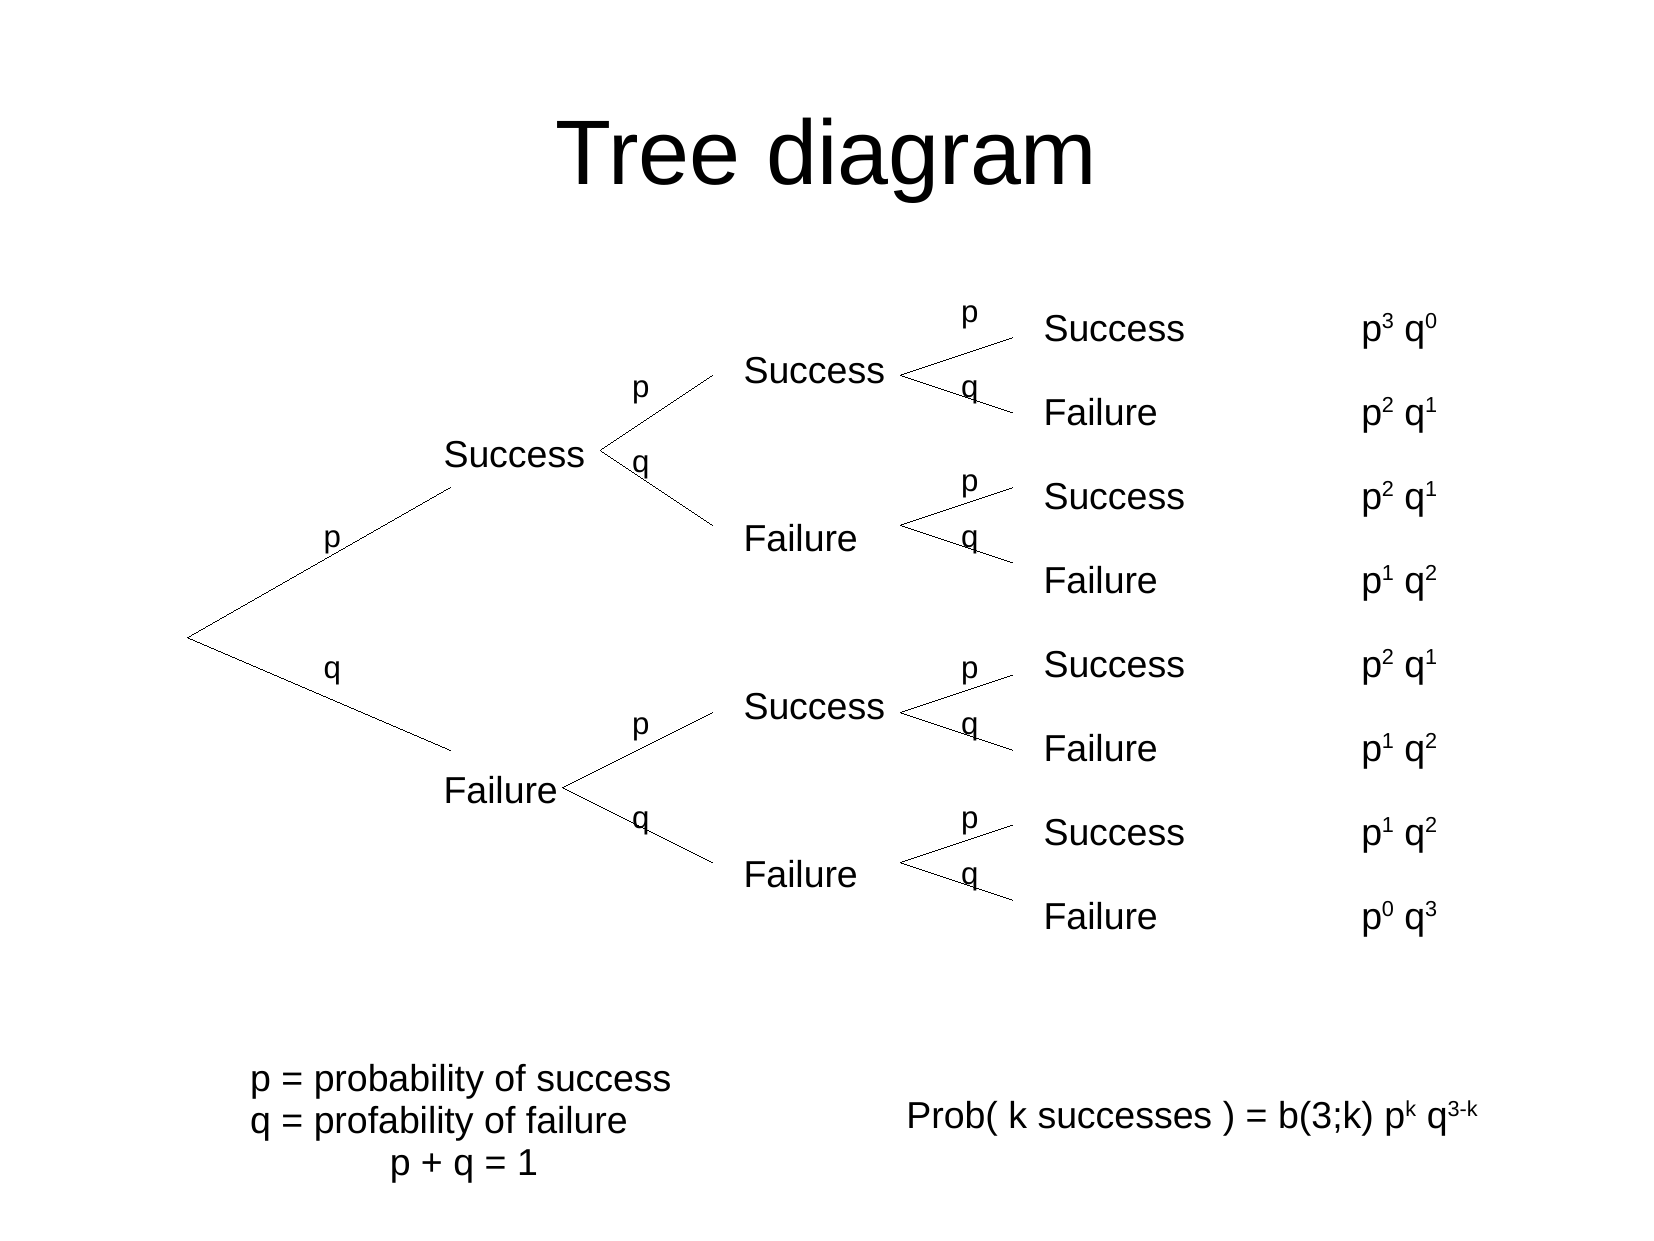

# Tree diagram
 p
								Success
				Success
								Failure
Success
								Success
				Failure
								Failure
								Success
				Success
								Failure
Failure
								Success
				Failure
								Failure
 p3 q0
 p2 q1
 p2 q1
 p1 q2
 p2 q1
 p1 q2
 p1 q2
 p0 q3
 p
 q
 q
 p
 p
 q
 q
 p
 p
 q
 q
 p
 q
 p = probability of success
 q = profability of failure
		p + q = 1
Prob( k successes ) = b(3;k) pk q3-k